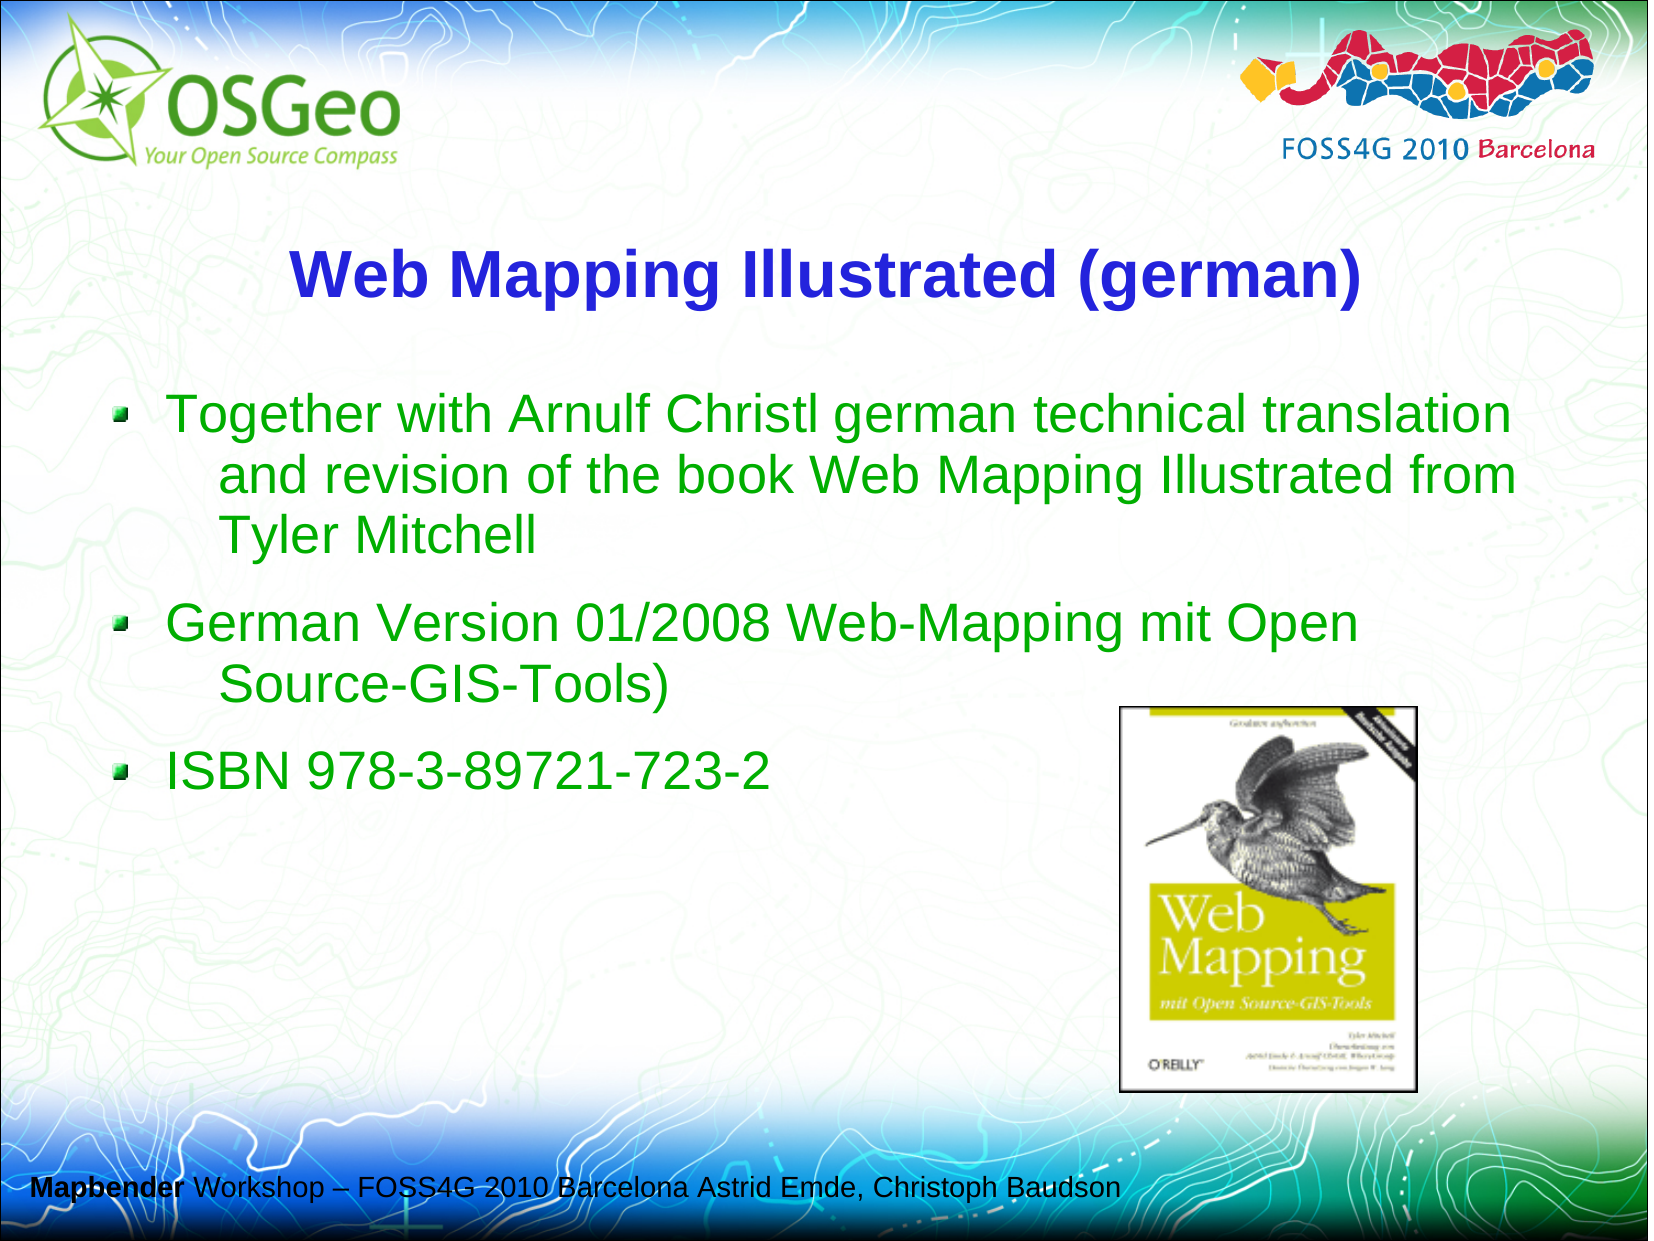

# Web Mapping Illustrated (german)
Together with Arnulf Christl german technical translation and revision of the book Web Mapping Illustrated from Tyler Mitchell
German Version 01/2008 Web-Mapping mit Open Source-GIS-Tools)
ISBN 978-3-89721-723-2